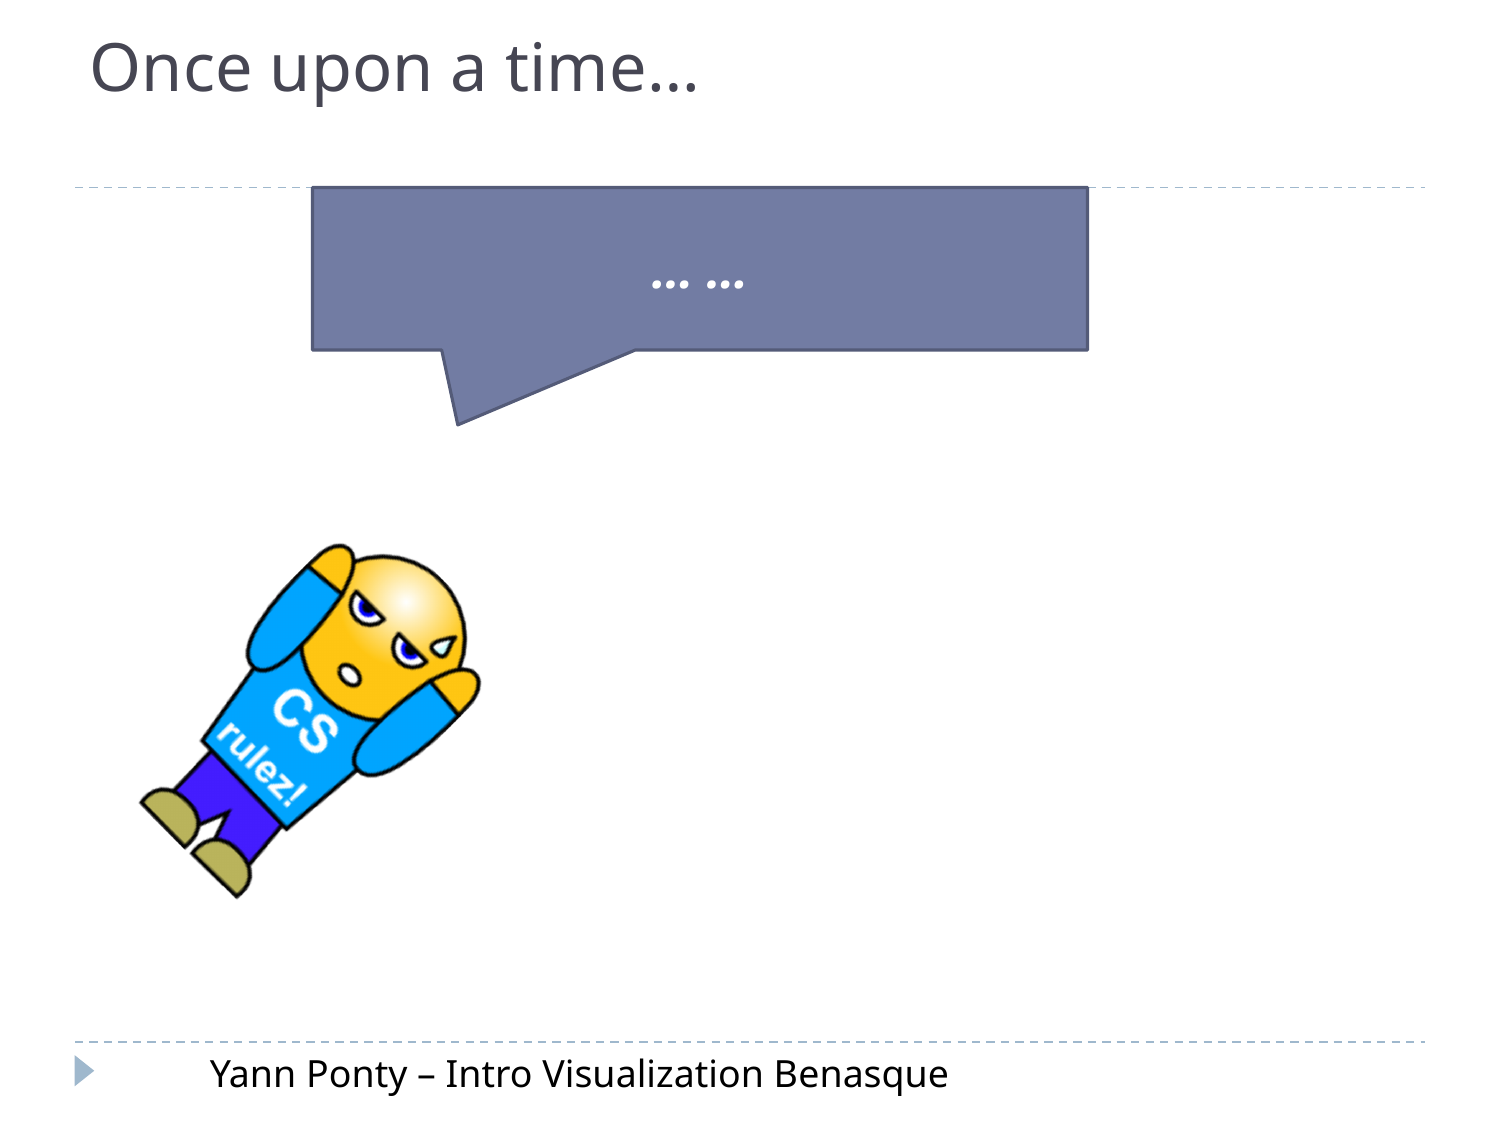

# Once upon a time…
… …
Benasque RNA